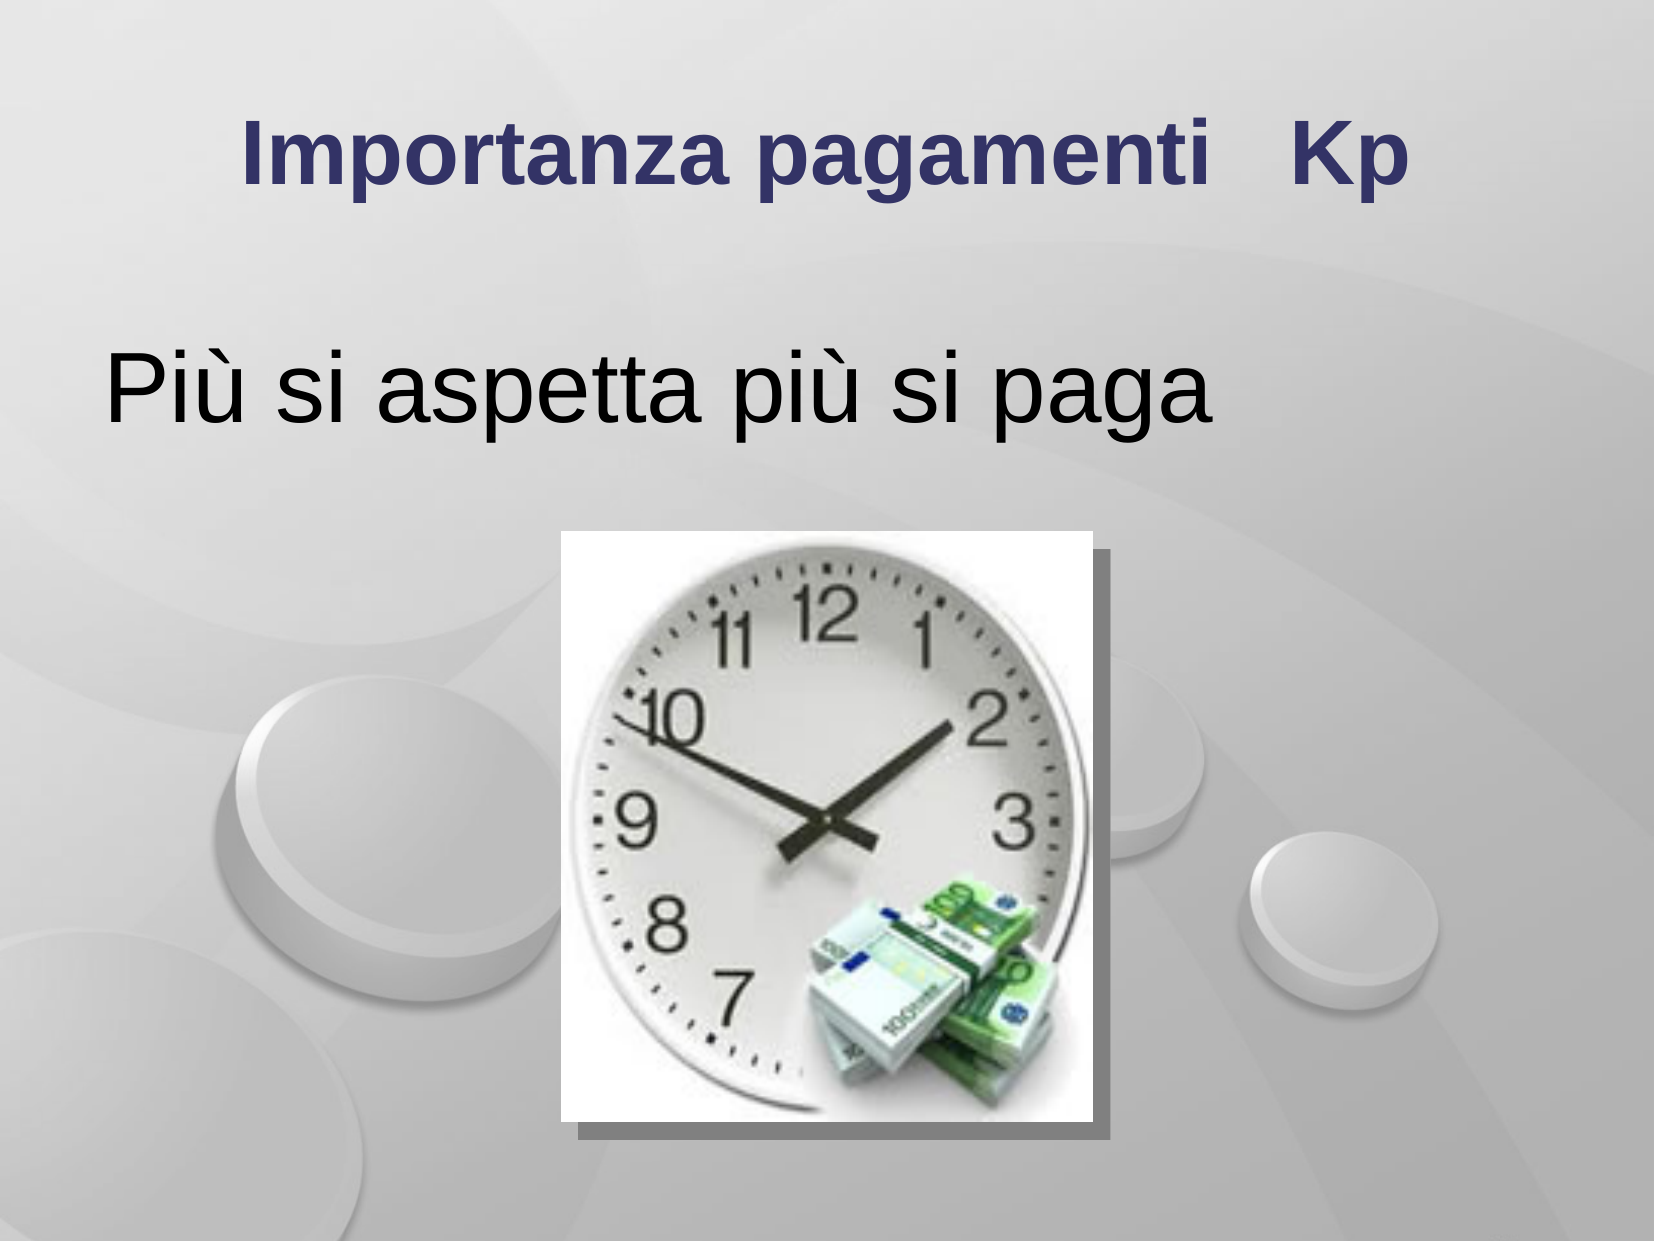

# Importanza pagamenti Kp
Più si aspetta più si paga